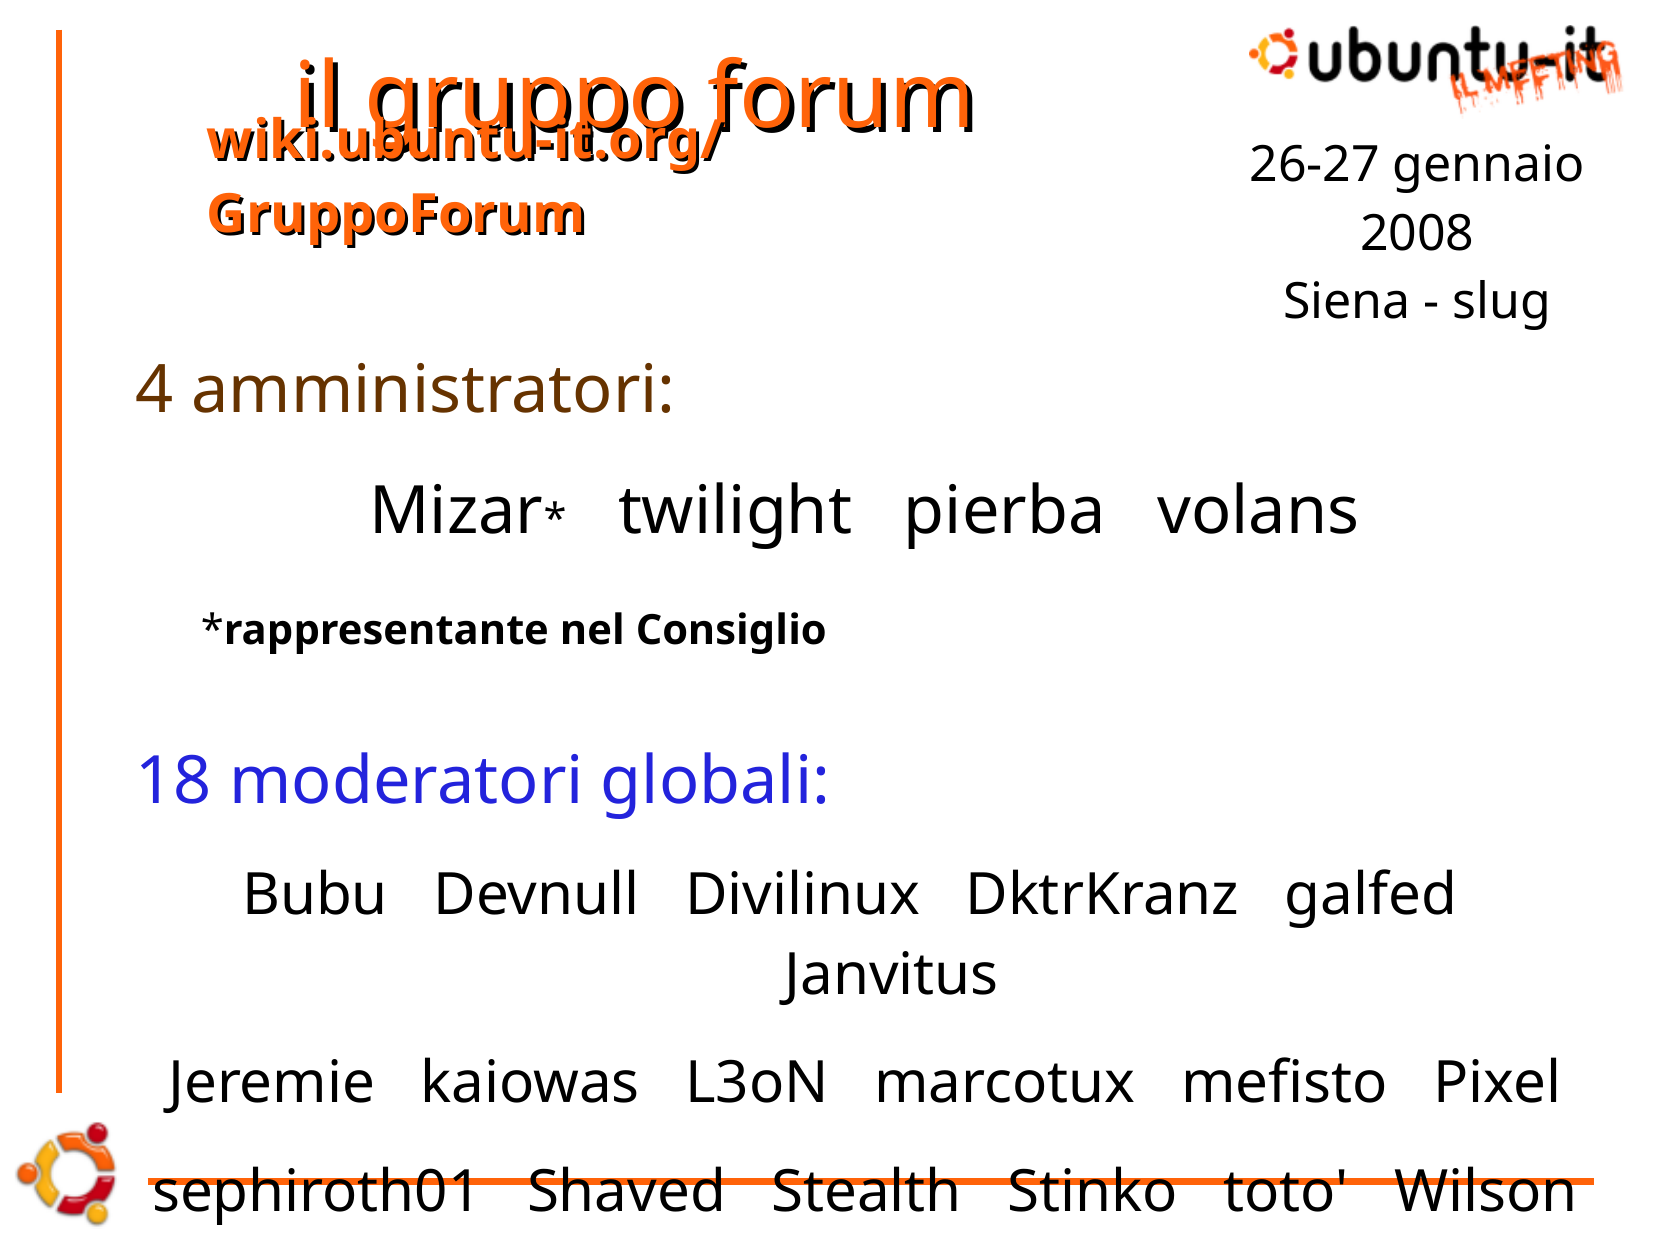

il gruppo forum
wiki.ubuntu-it.org/GruppoForum
26-27 gennaio 2008
Siena - slug
# 4 amministratori:
Mizar* twilight pierba volans
*rappresentante nel Consiglio
18 moderatori globali:
Bubu Devnull Divilinux DktrKranz galfed Janvitus
Jeremie kaiowas L3oN marcotux mefisto Pixel
sephiroth01 Shaved Stealth Stinko toto' Wilson